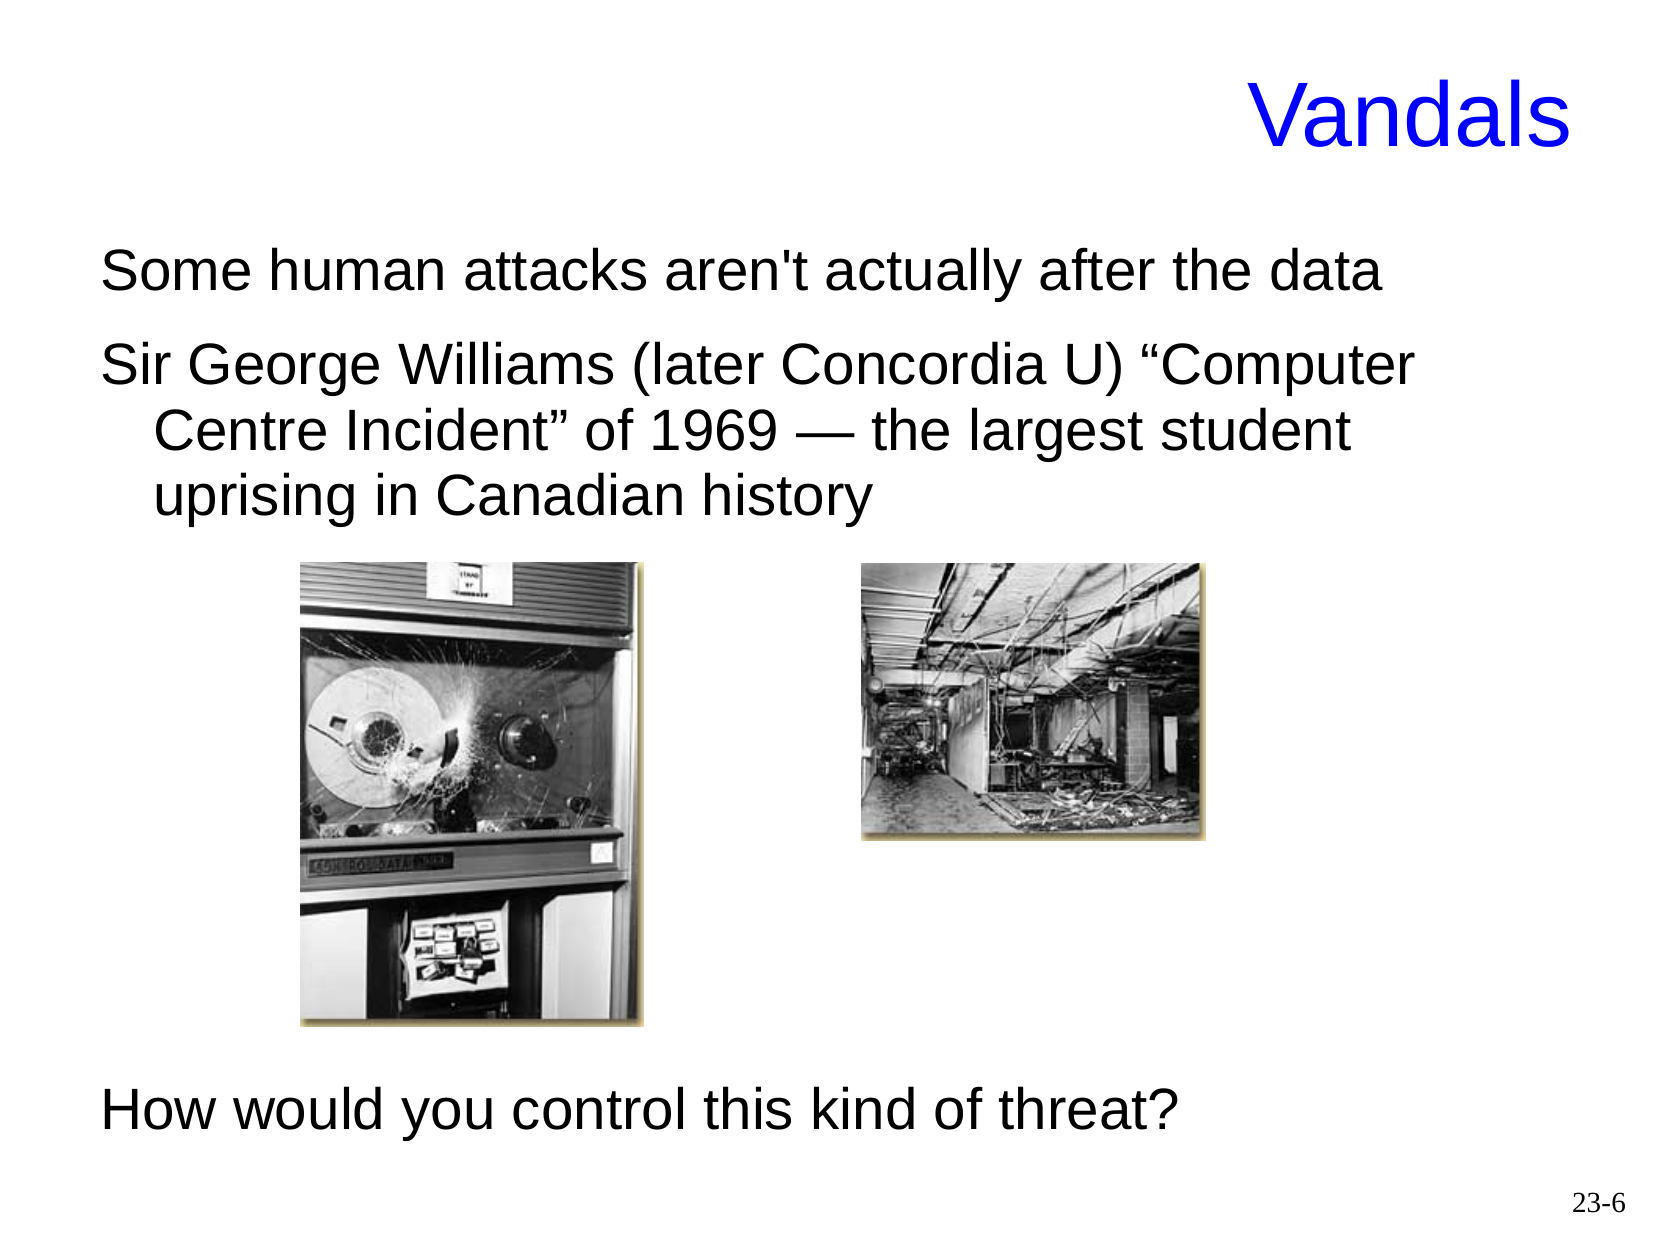

# Vandals
Some human attacks aren't actually after the data
Sir George Williams (later Concordia U) “Computer Centre Incident” of 1969 — the largest student uprising in Canadian history
How would you control this kind of threat?